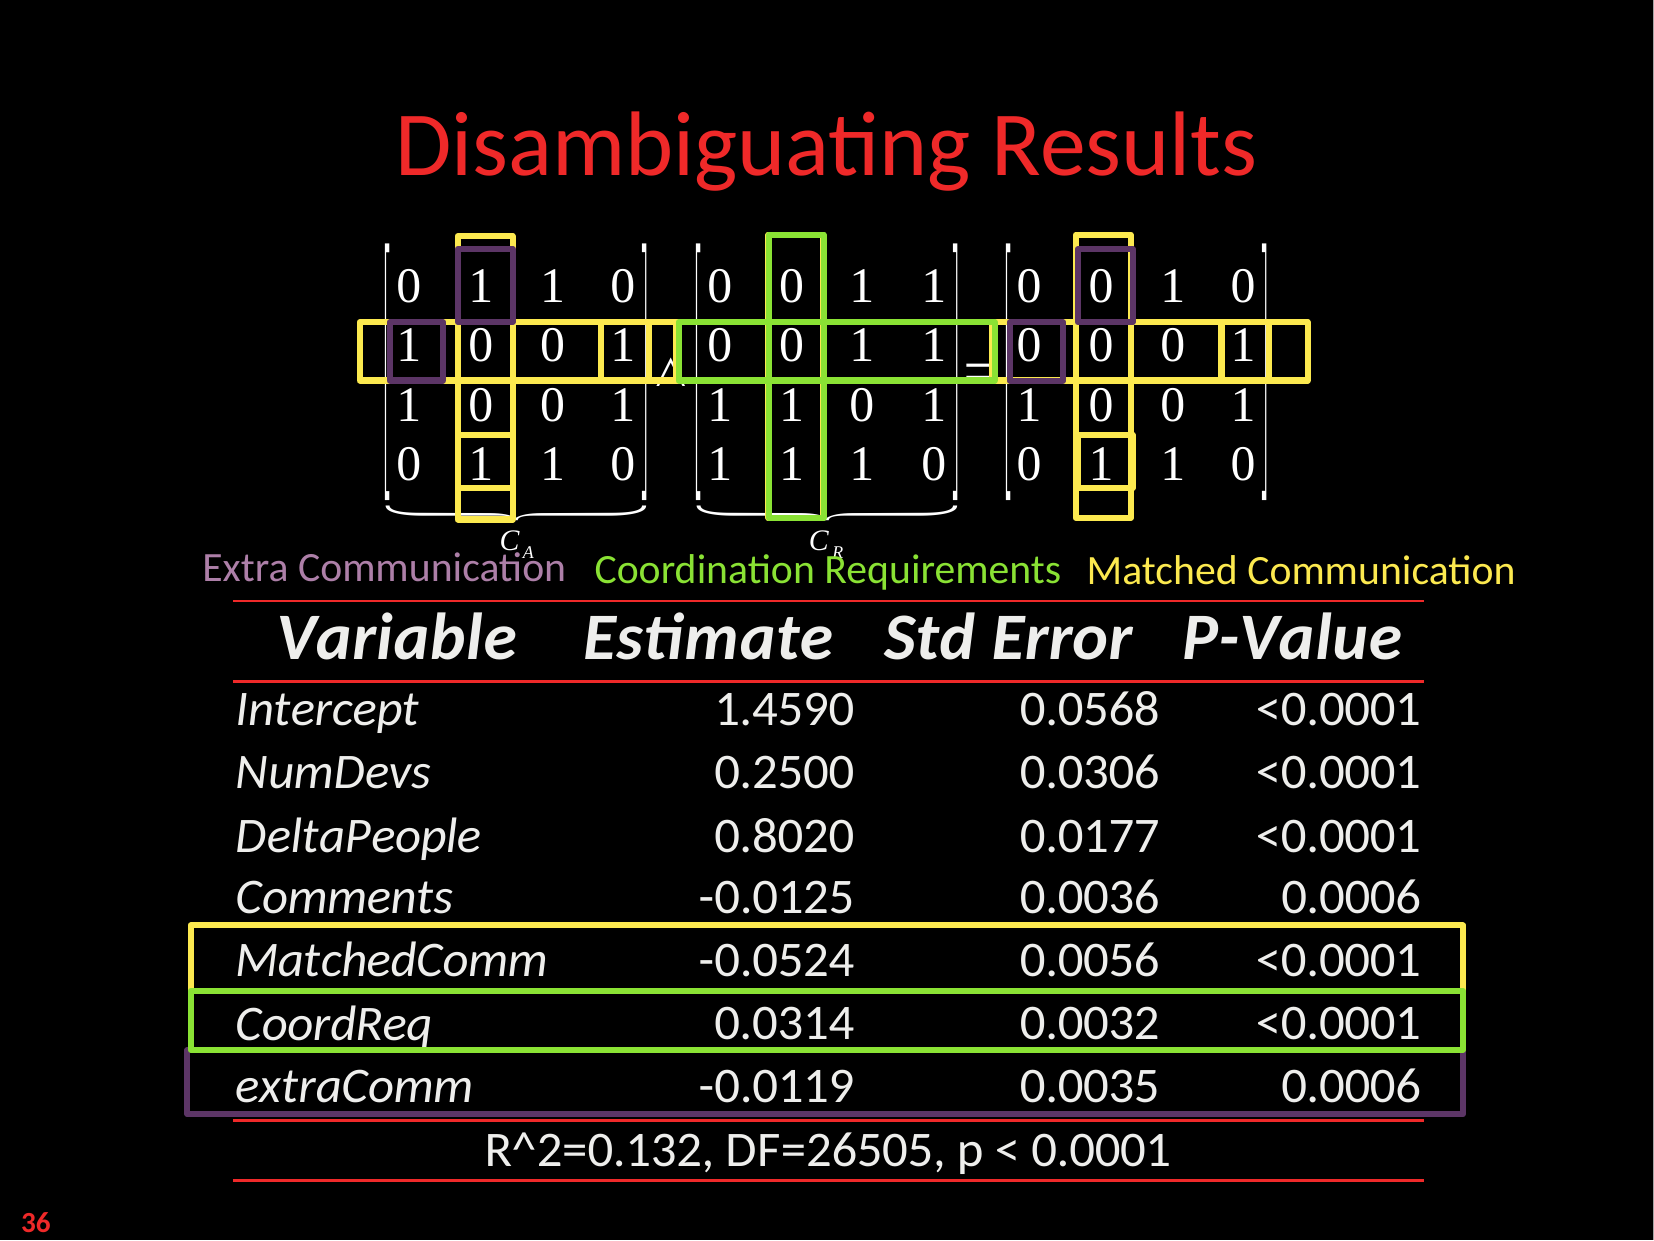

# Disambiguating Results
Extra Communication
Coordination Requirements
Matched Communication
36